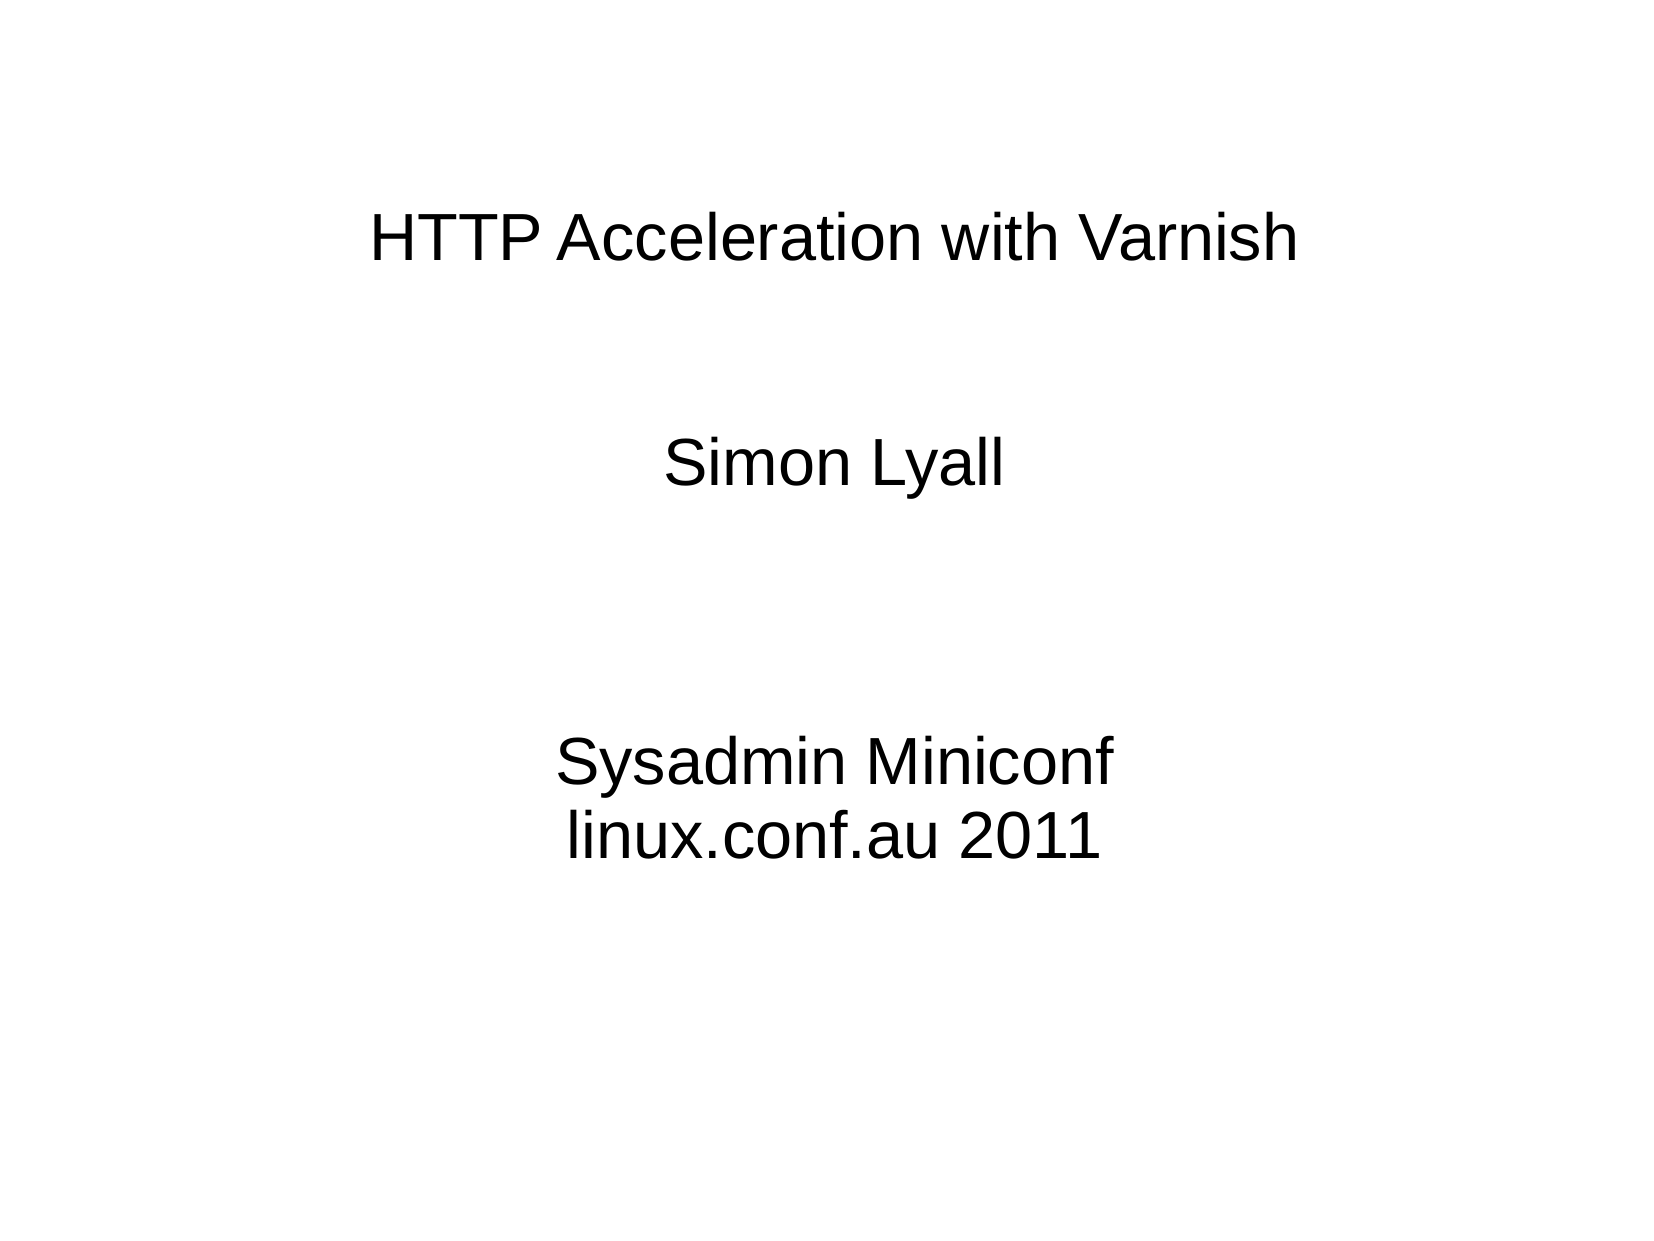

HTTP Acceleration with Varnish
Simon Lyall
Sysadmin Miniconf
linux.conf.au 2011